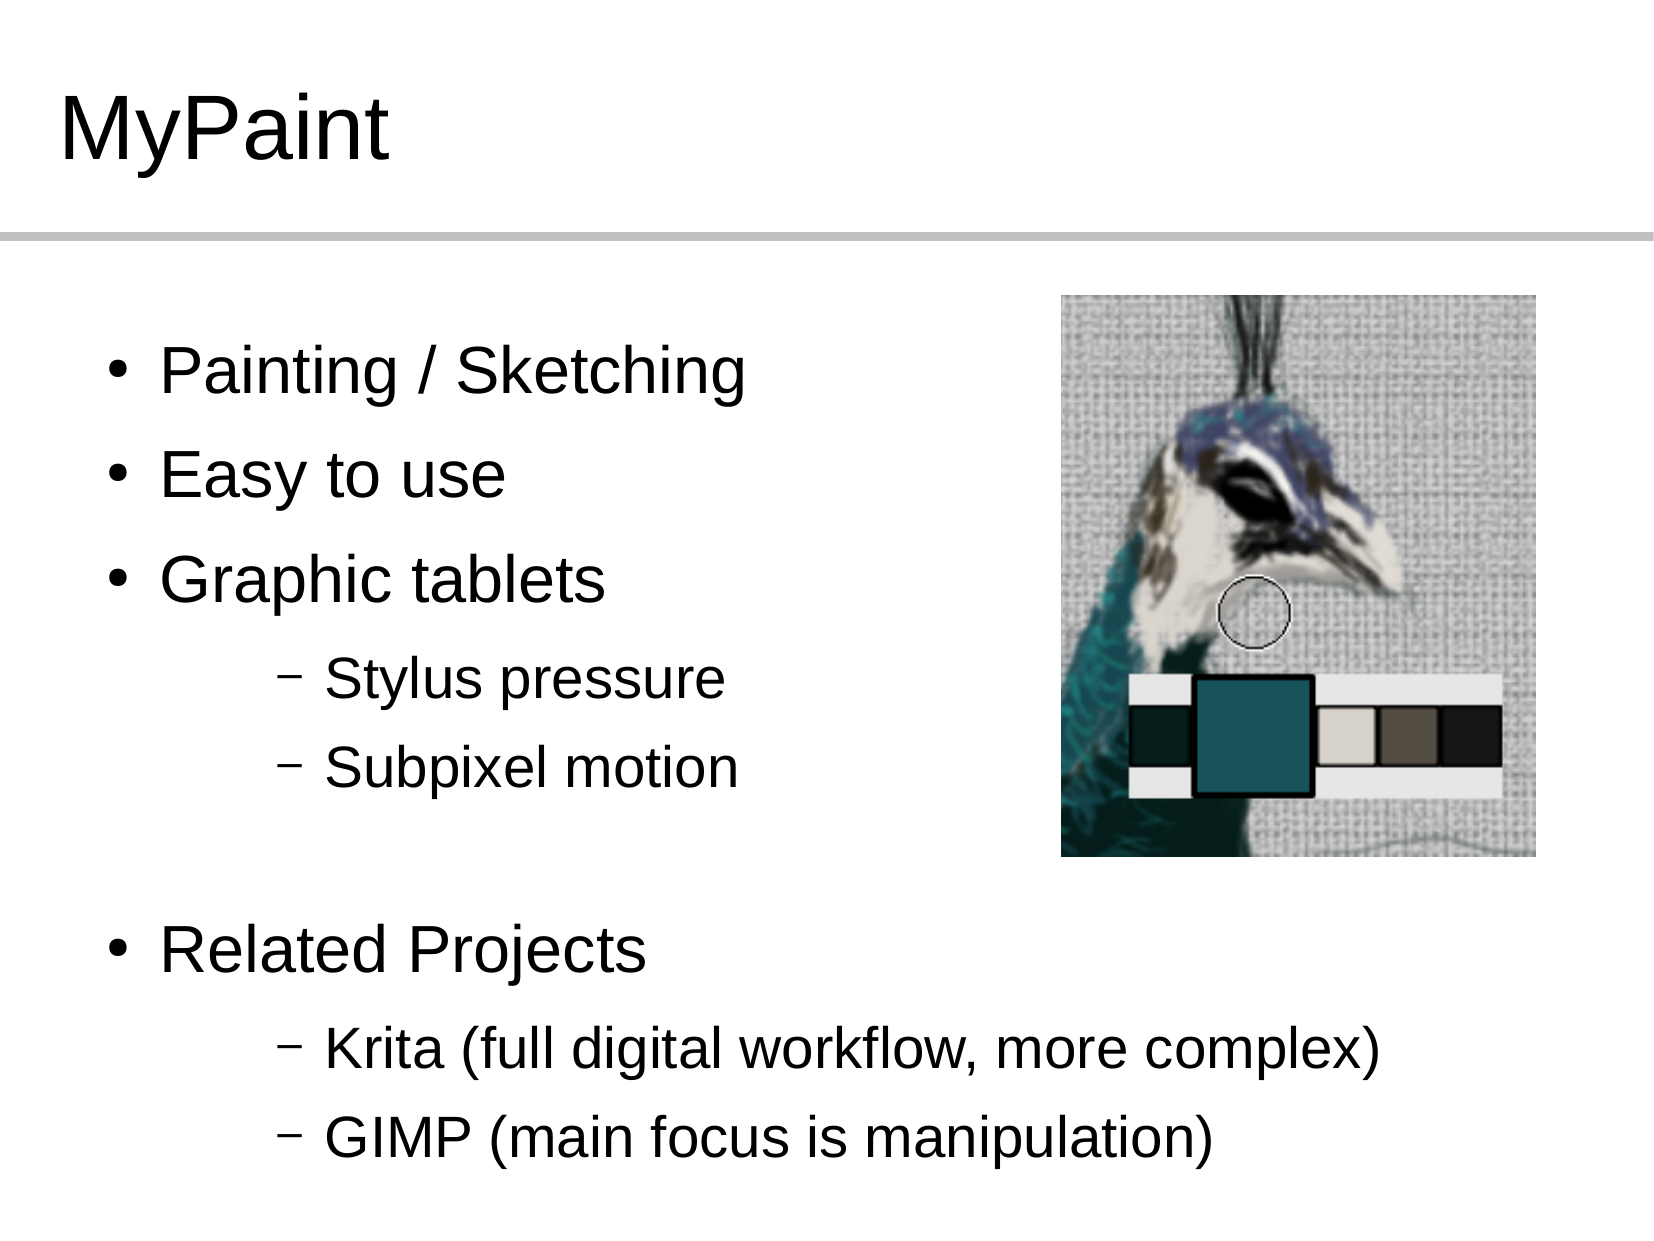

# MyPaint
Painting / Sketching
Easy to use
Graphic tablets
Stylus pressure
Subpixel motion
Related Projects
Krita (full digital workflow, more complex)
GIMP (main focus is manipulation)